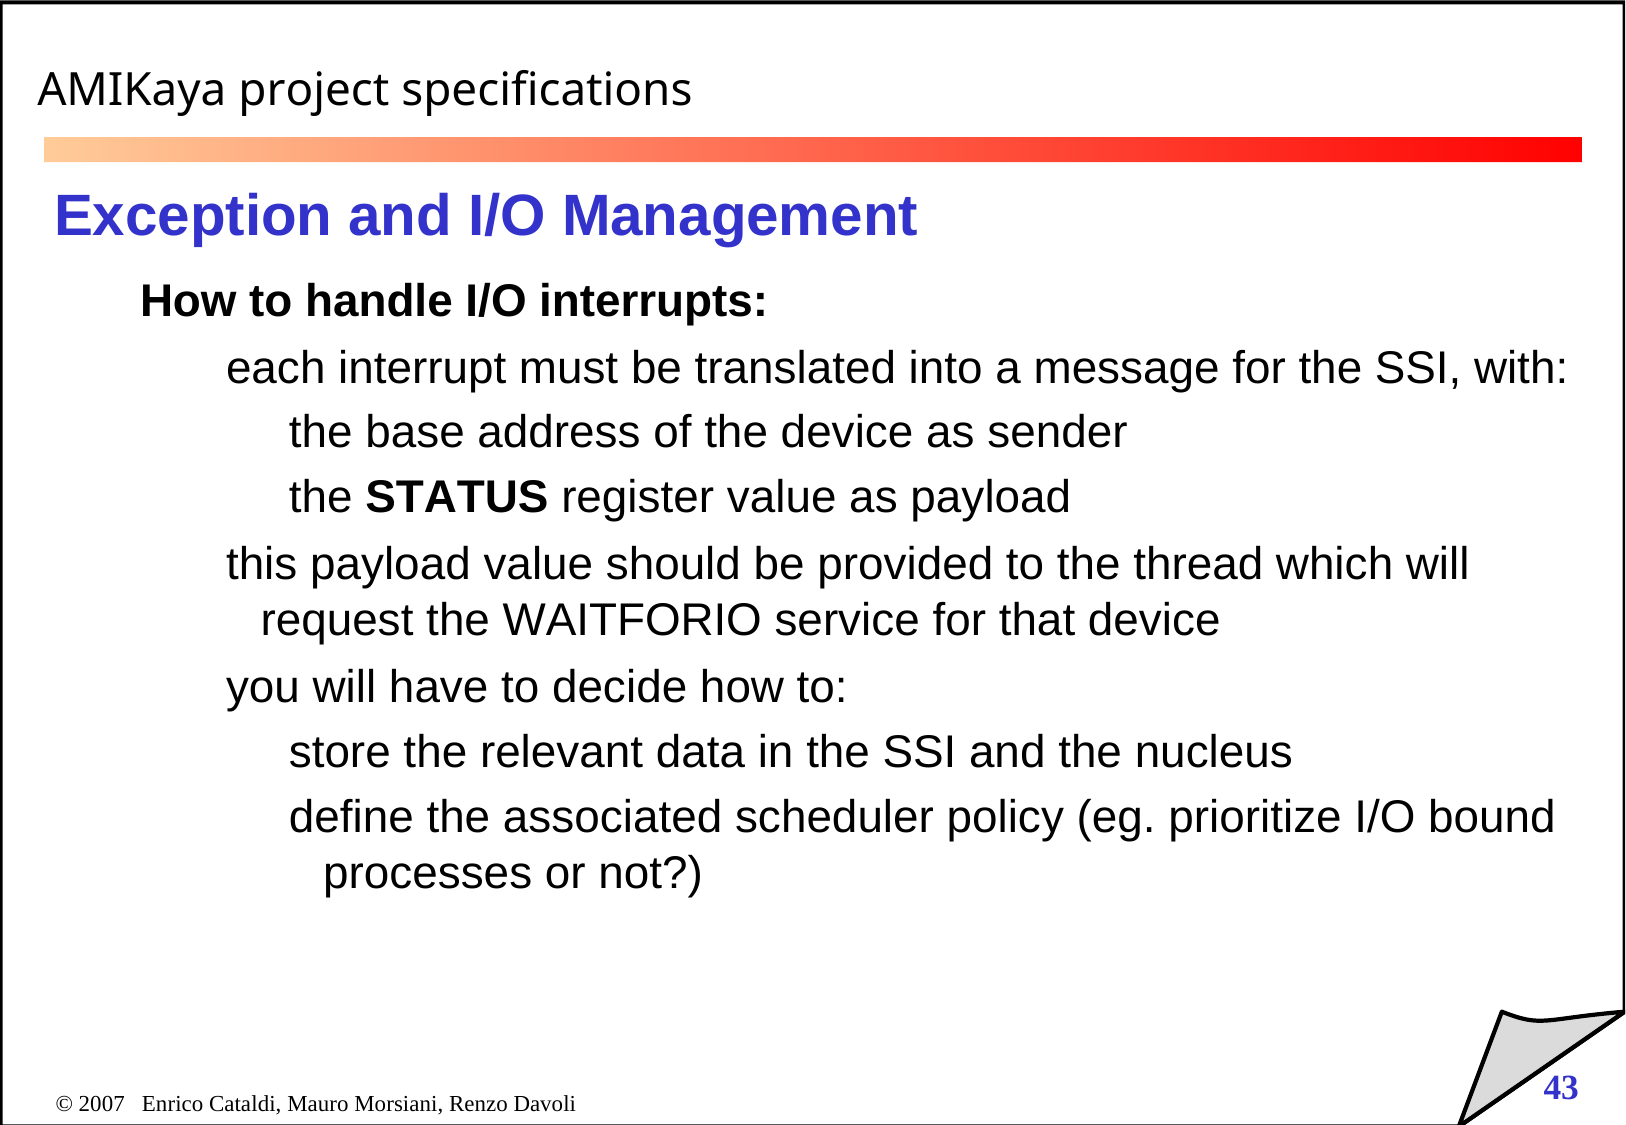

# AMIKaya project specifications
Exception and I/O Management
How to handle I/O interrupts:
each interrupt must be translated into a message for the SSI, with:
the base address of the device as sender
the STATUS register value as payload
this payload value should be provided to the thread which will request the WAITFORIO service for that device
you will have to decide how to:
store the relevant data in the SSI and the nucleus
define the associated scheduler policy (eg. prioritize I/O bound processes or not?)